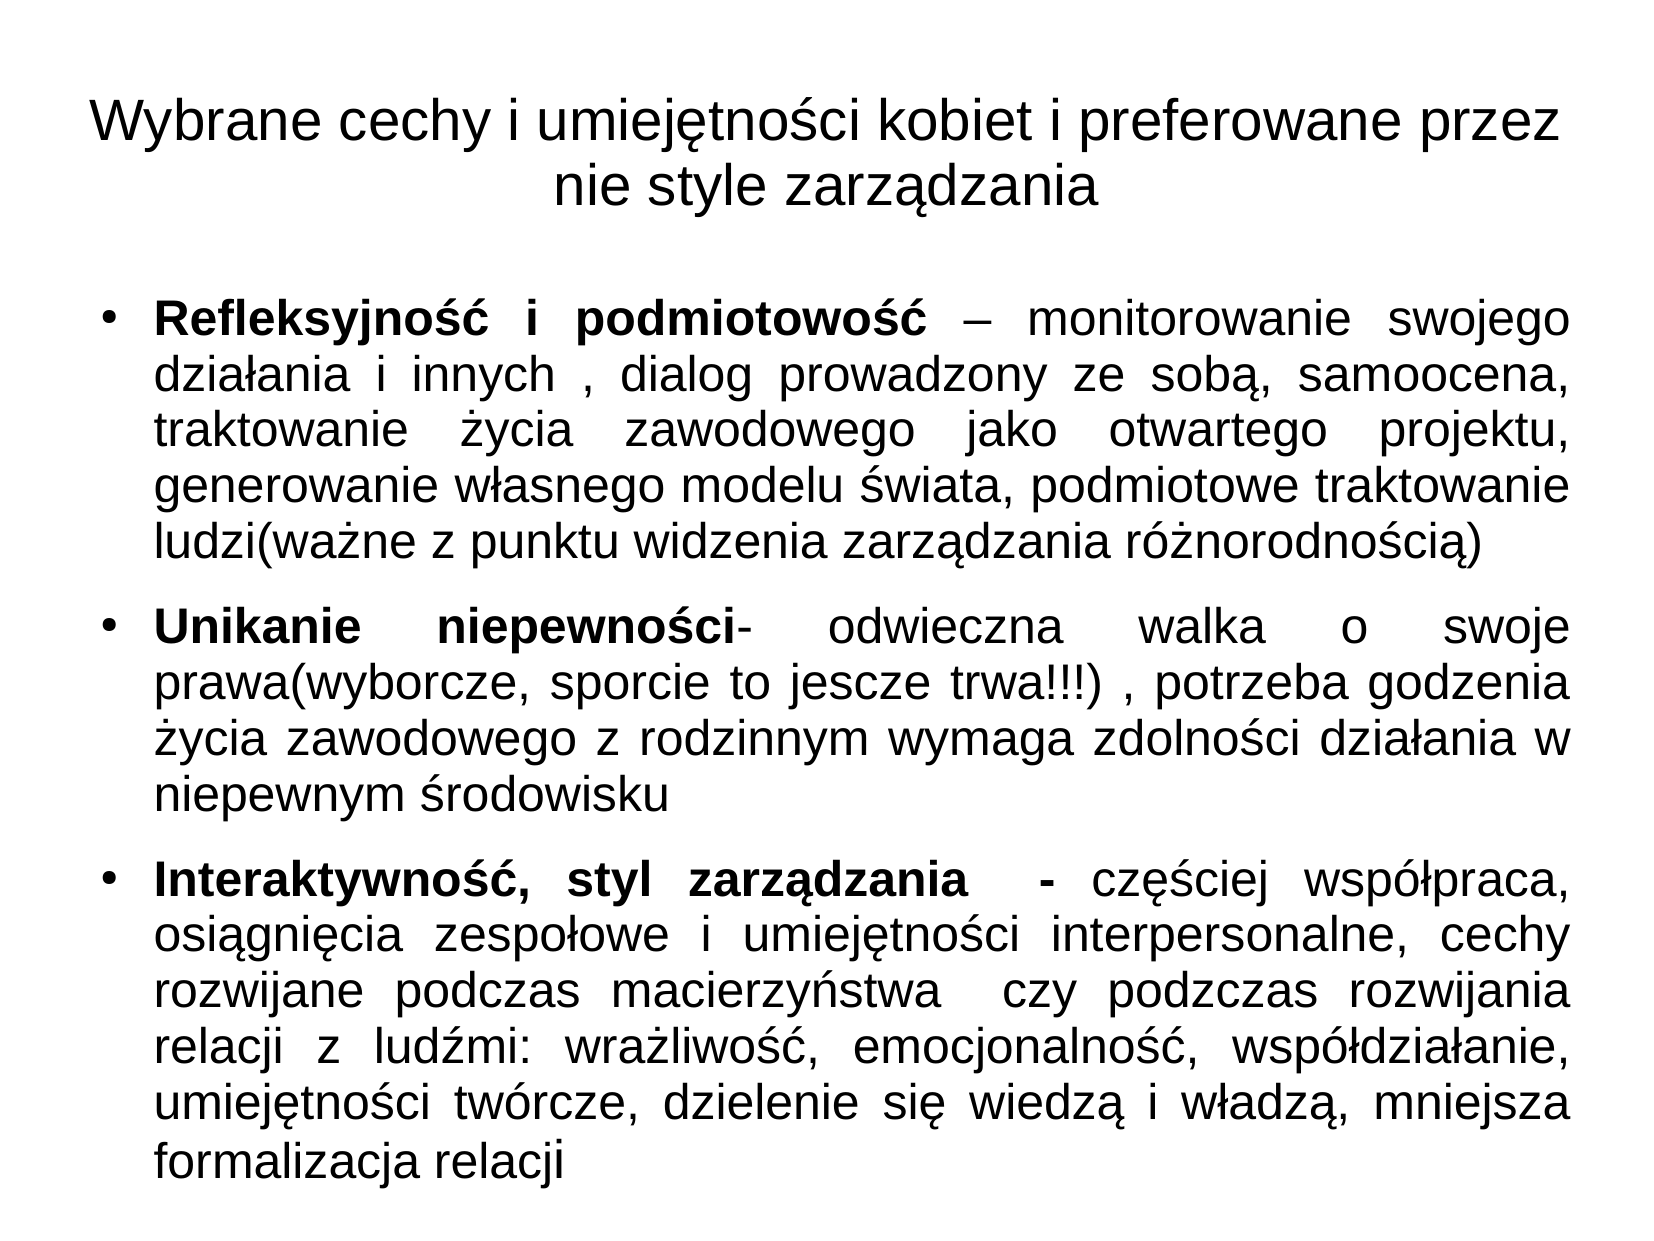

# Wybrane cechy i umiejętności kobiet i preferowane przez nie style zarządzania
Refleksyjność i podmiotowość – monitorowanie swojego działania i innych , dialog prowadzony ze sobą, samoocena, traktowanie życia zawodowego jako otwartego projektu, generowanie własnego modelu świata, podmiotowe traktowanie ludzi(ważne z punktu widzenia zarządzania różnorodnością)
Unikanie niepewności- odwieczna walka o swoje prawa(wyborcze, sporcie to jescze trwa!!!) , potrzeba godzenia życia zawodowego z rodzinnym wymaga zdolności działania w niepewnym środowisku
Interaktywność, styl zarządzania - częściej współpraca, osiągnięcia zespołowe i umiejętności interpersonalne, cechy rozwijane podczas macierzyństwa czy podzczas rozwijania relacji z ludźmi: wrażliwość, emocjonalność, współdziałanie, umiejętności twórcze, dzielenie się wiedzą i władzą, mniejsza formalizacja relacji